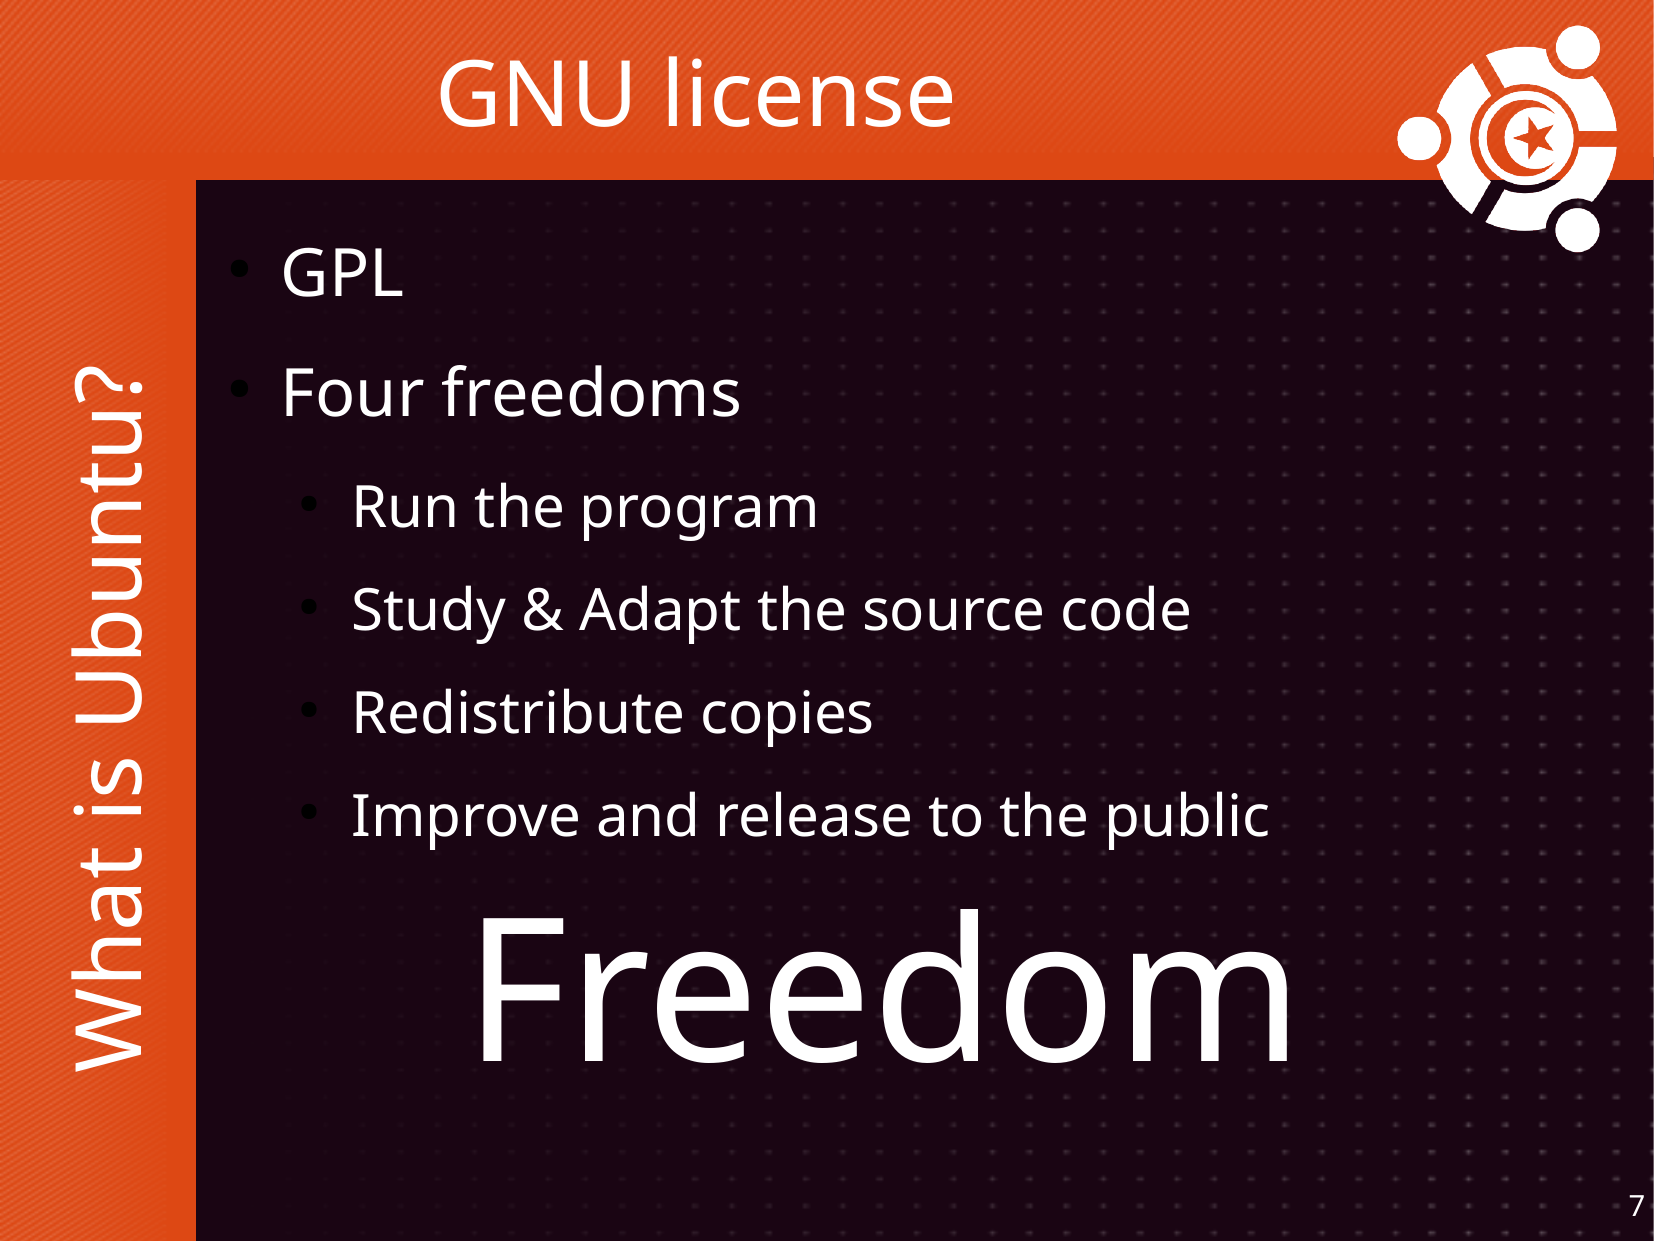

# GNU license
GPL
Four freedoms
Run the program
Study & Adapt the source code
Redistribute copies
Improve and release to the public
What is Ubuntu?
Freedom
7